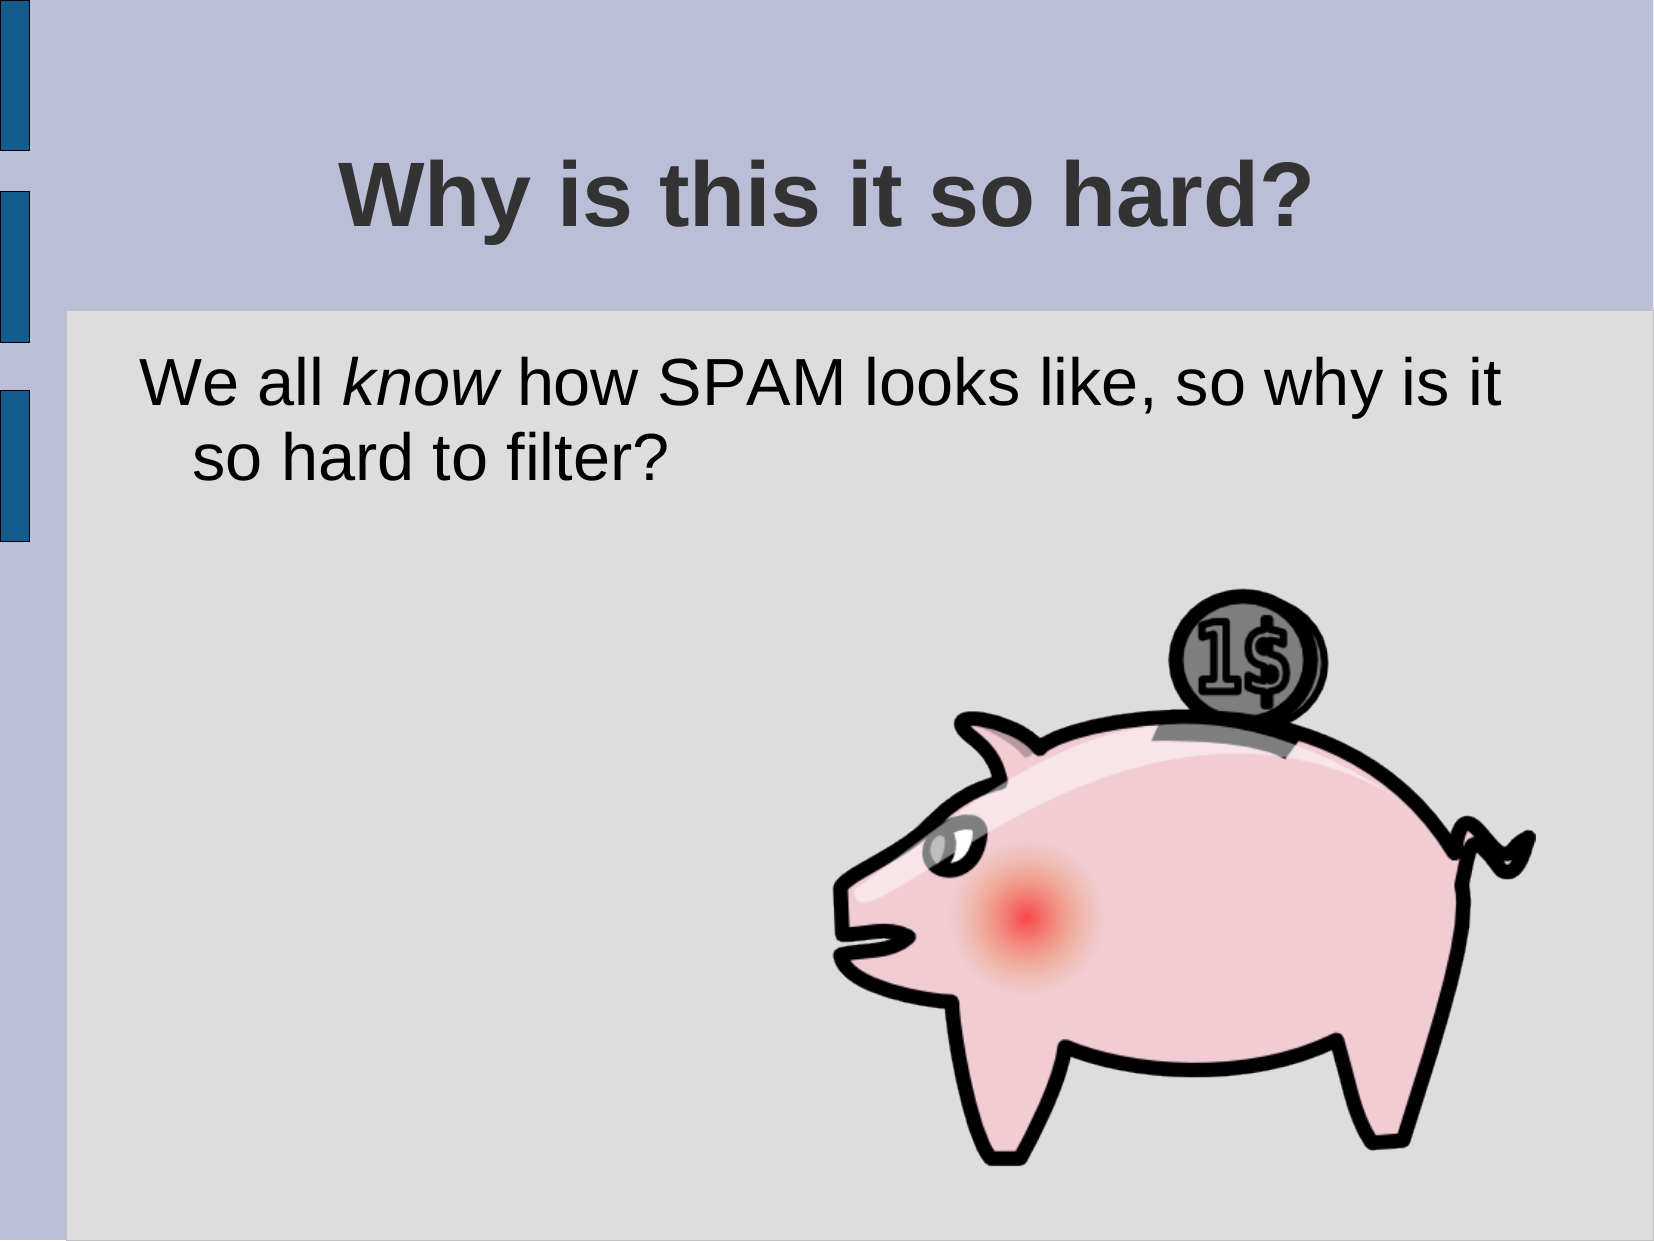

# Why is this it so hard?
We all know how SPAM looks like, so why is it so hard to filter?